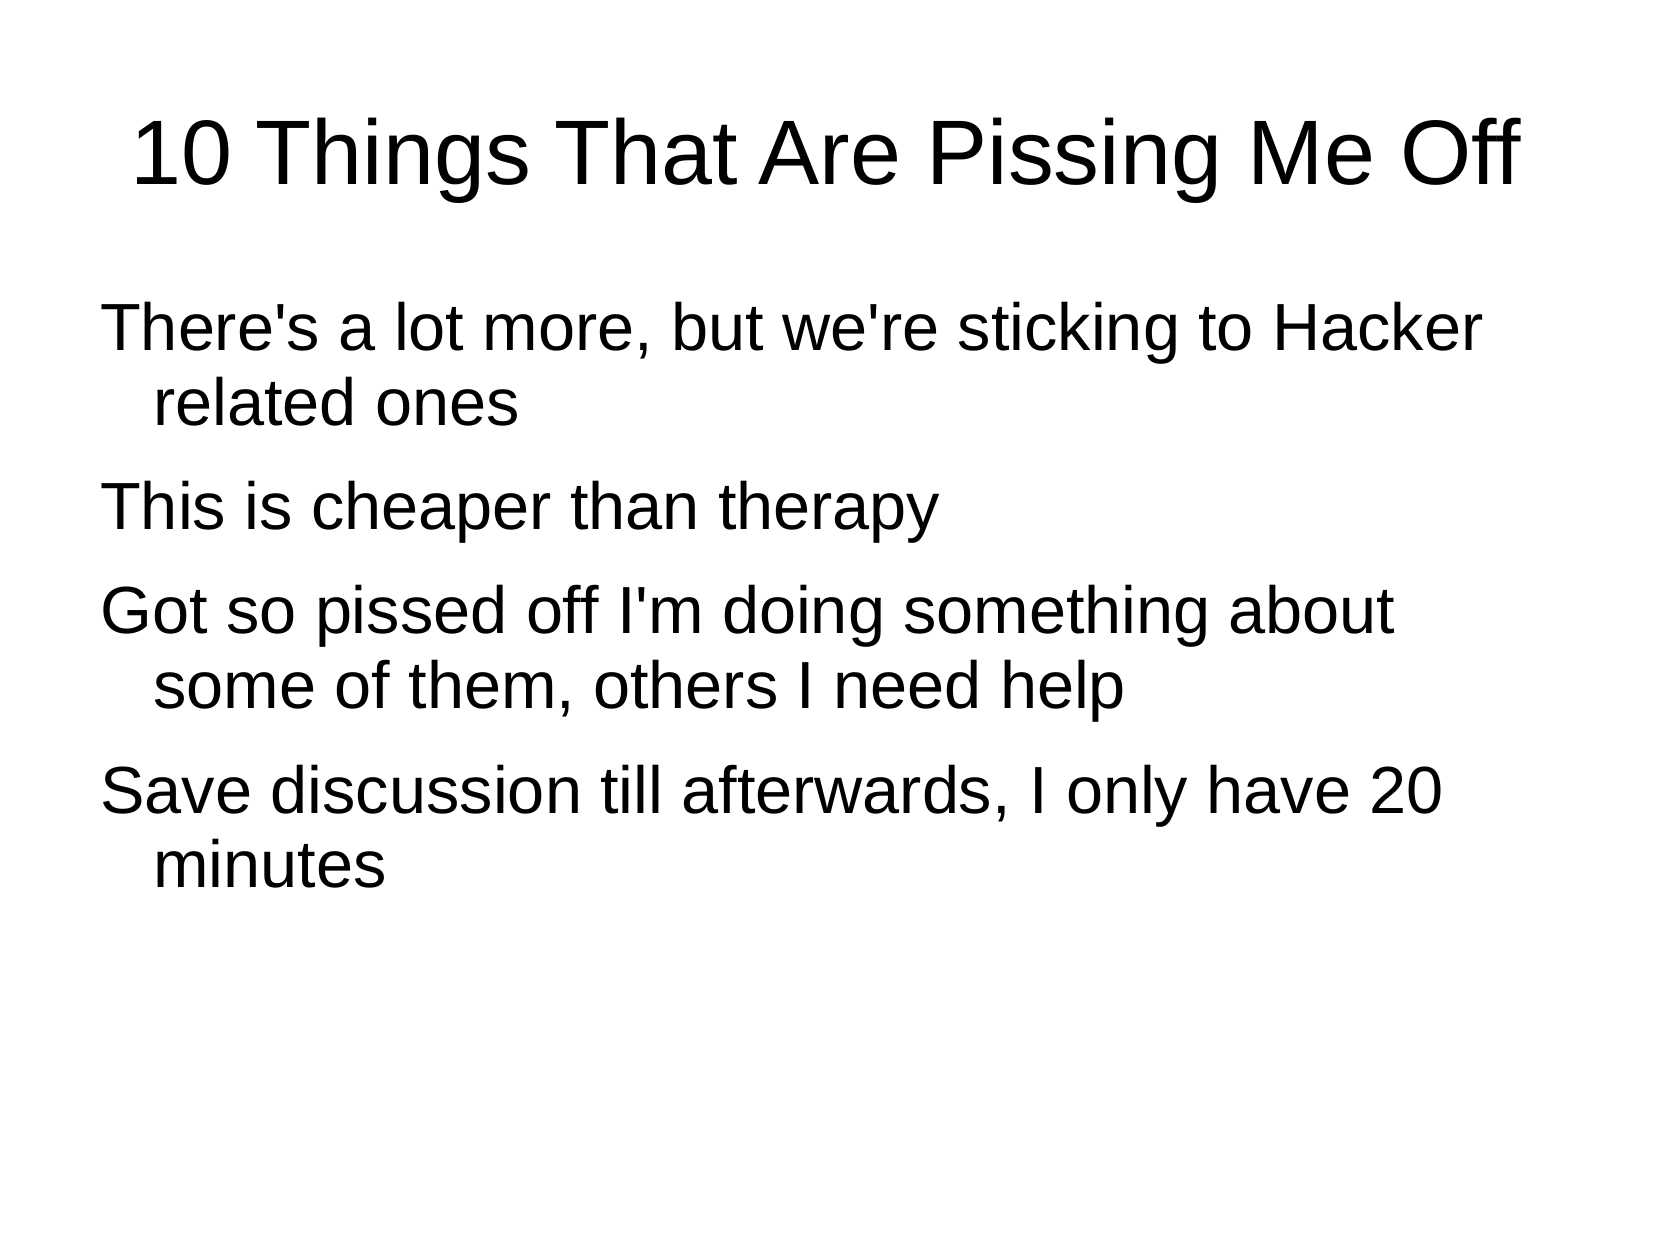

# 10 Things That Are Pissing Me Off
There's a lot more, but we're sticking to Hacker related ones
This is cheaper than therapy
Got so pissed off I'm doing something about some of them, others I need help
Save discussion till afterwards, I only have 20 minutes